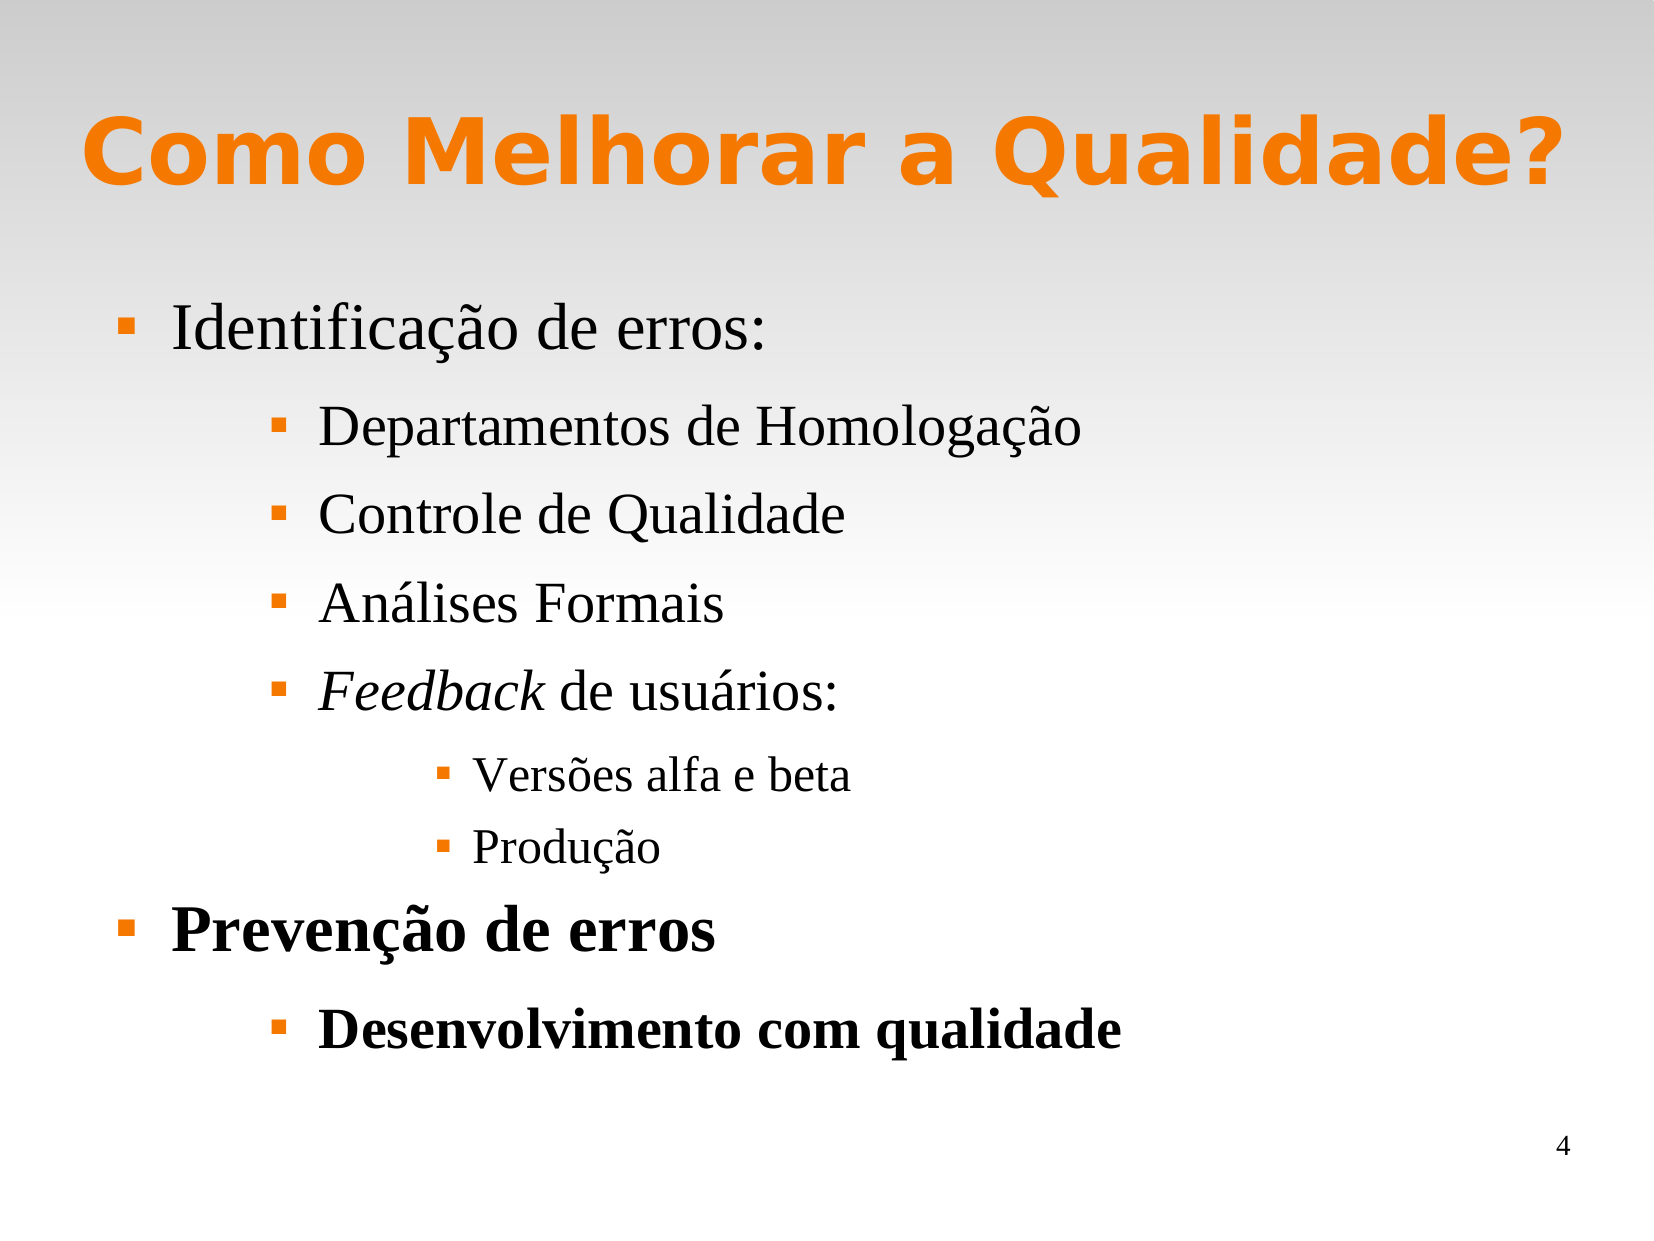

# Como Melhorar a Qualidade?
Identificação de erros:
Departamentos de Homologação
Controle de Qualidade
Análises Formais
Feedback de usuários:
Versões alfa e beta
Produção
Prevenção de erros
Desenvolvimento com qualidade
4